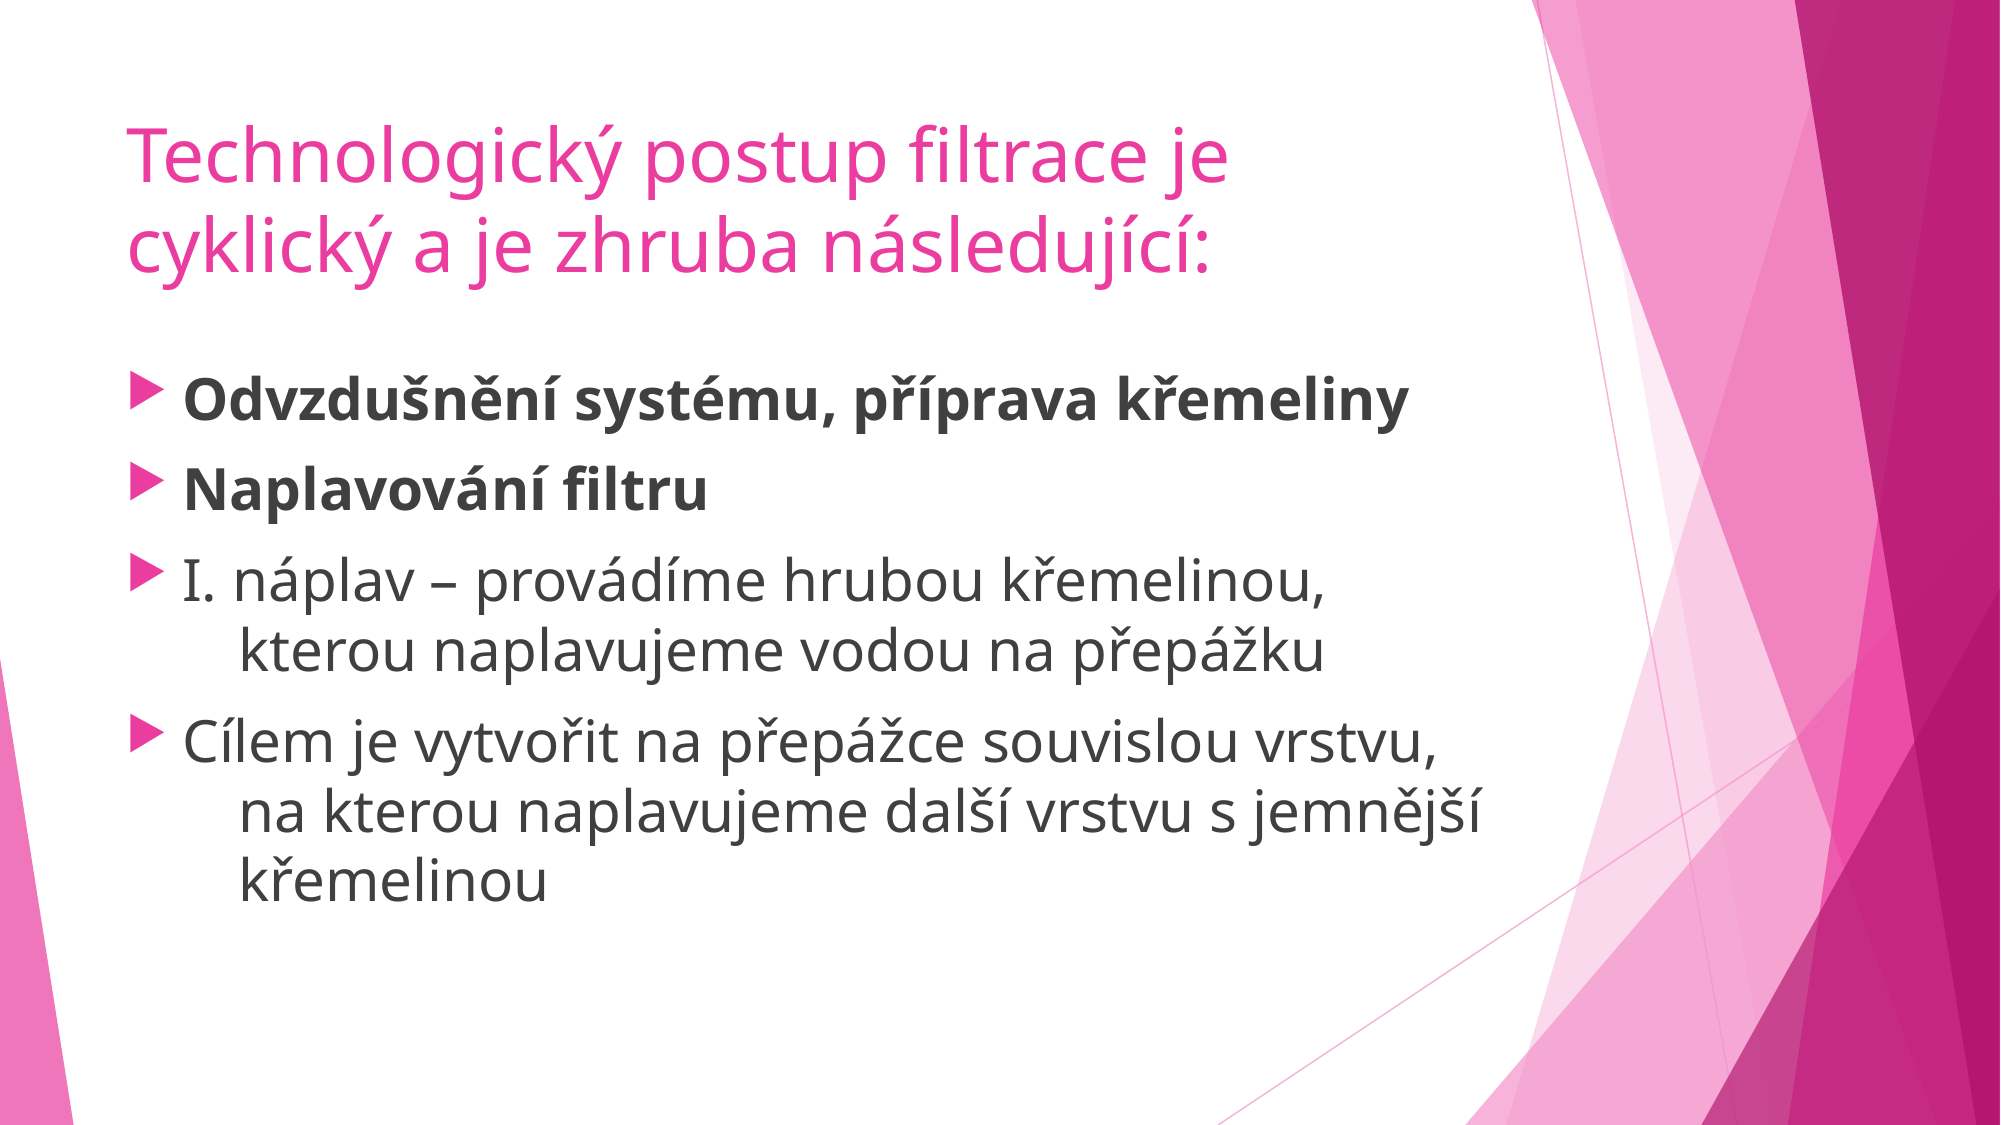

# Technologický postup filtrace je cyklický a je zhruba následující:
Odvzdušnění systému, příprava křemeliny
Naplavování filtru
I. náplav – provádíme hrubou křemelinou, kterou naplavujeme vodou na přepážku
Cílem je vytvořit na přepážce souvislou vrstvu, na kterou naplavujeme další vrstvu s jemnější křemelinou